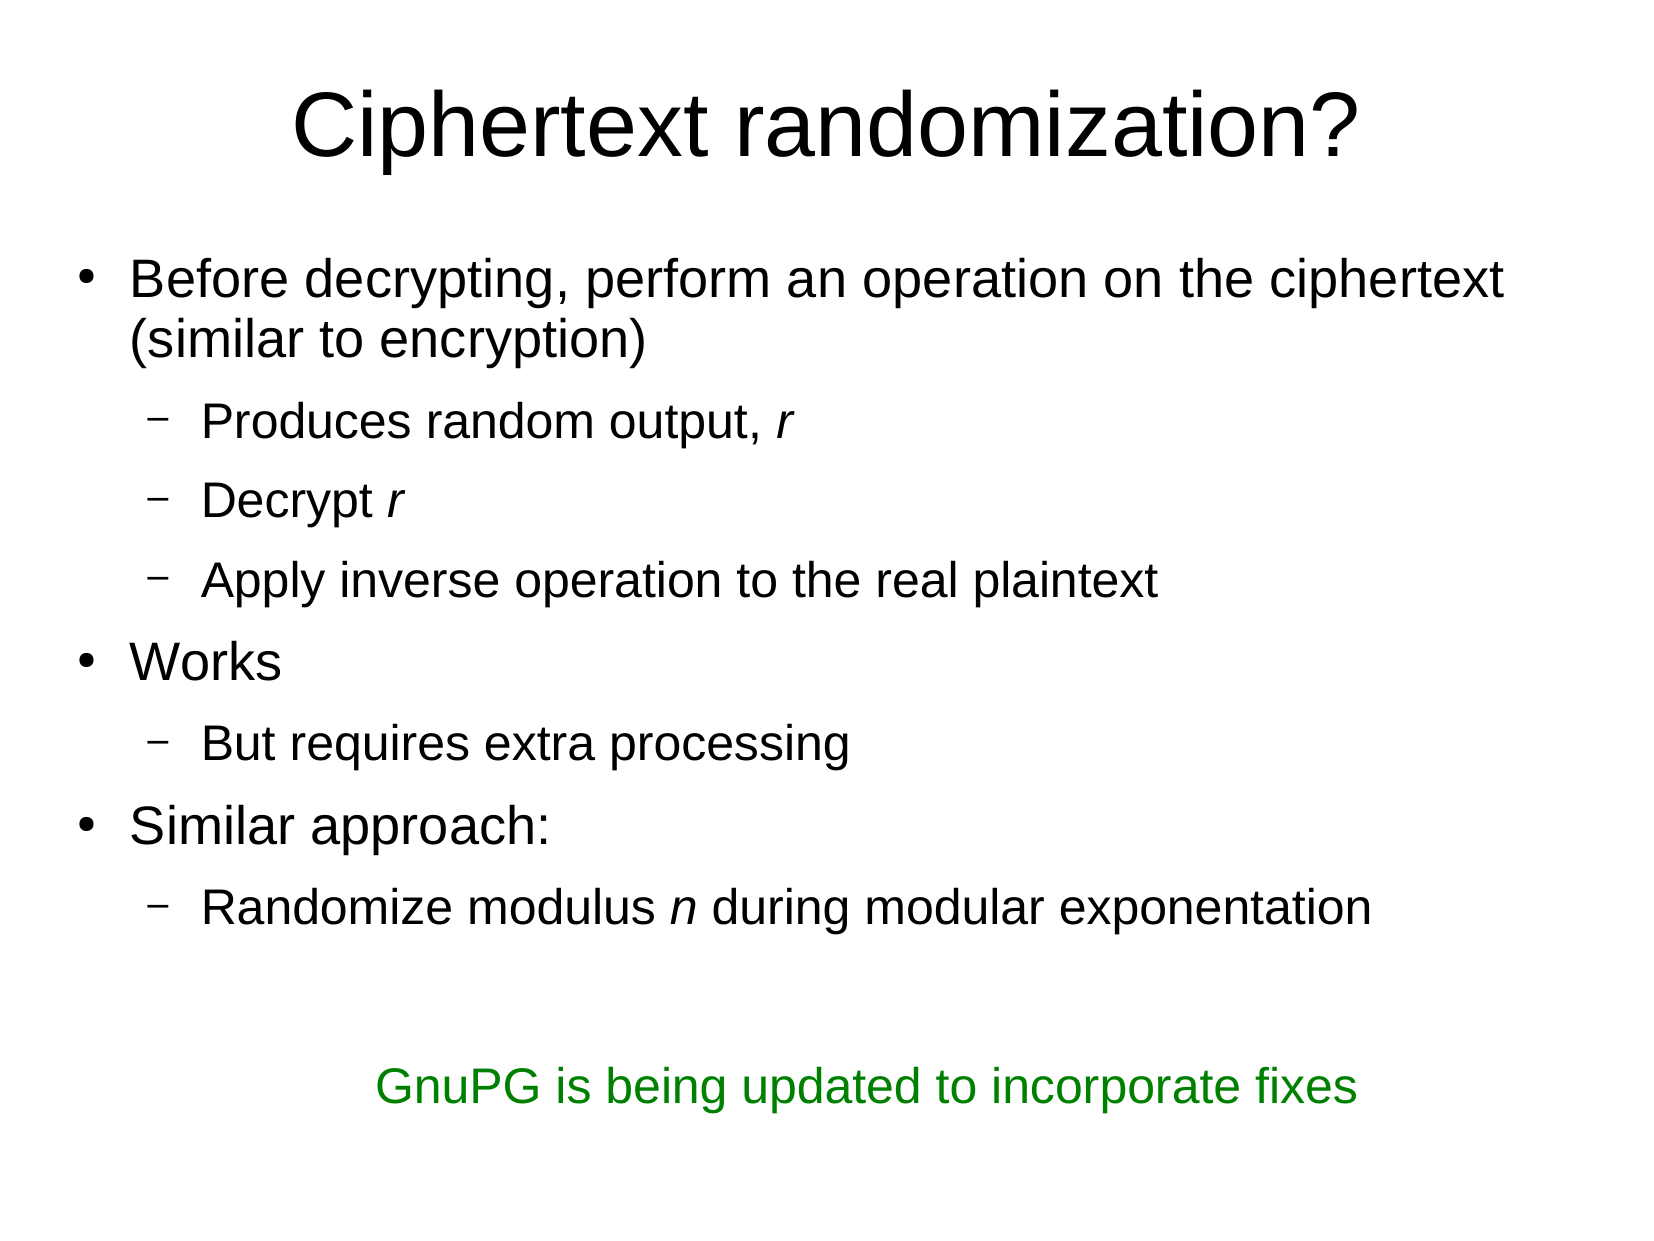

# Ciphertext randomization?
Before decrypting, perform an operation on the ciphertext (similar to encryption)
Produces random output, r
Decrypt r
Apply inverse operation to the real plaintext
Works
But requires extra processing
Similar approach:
Randomize modulus n during modular exponentation
GnuPG is being updated to incorporate fixes